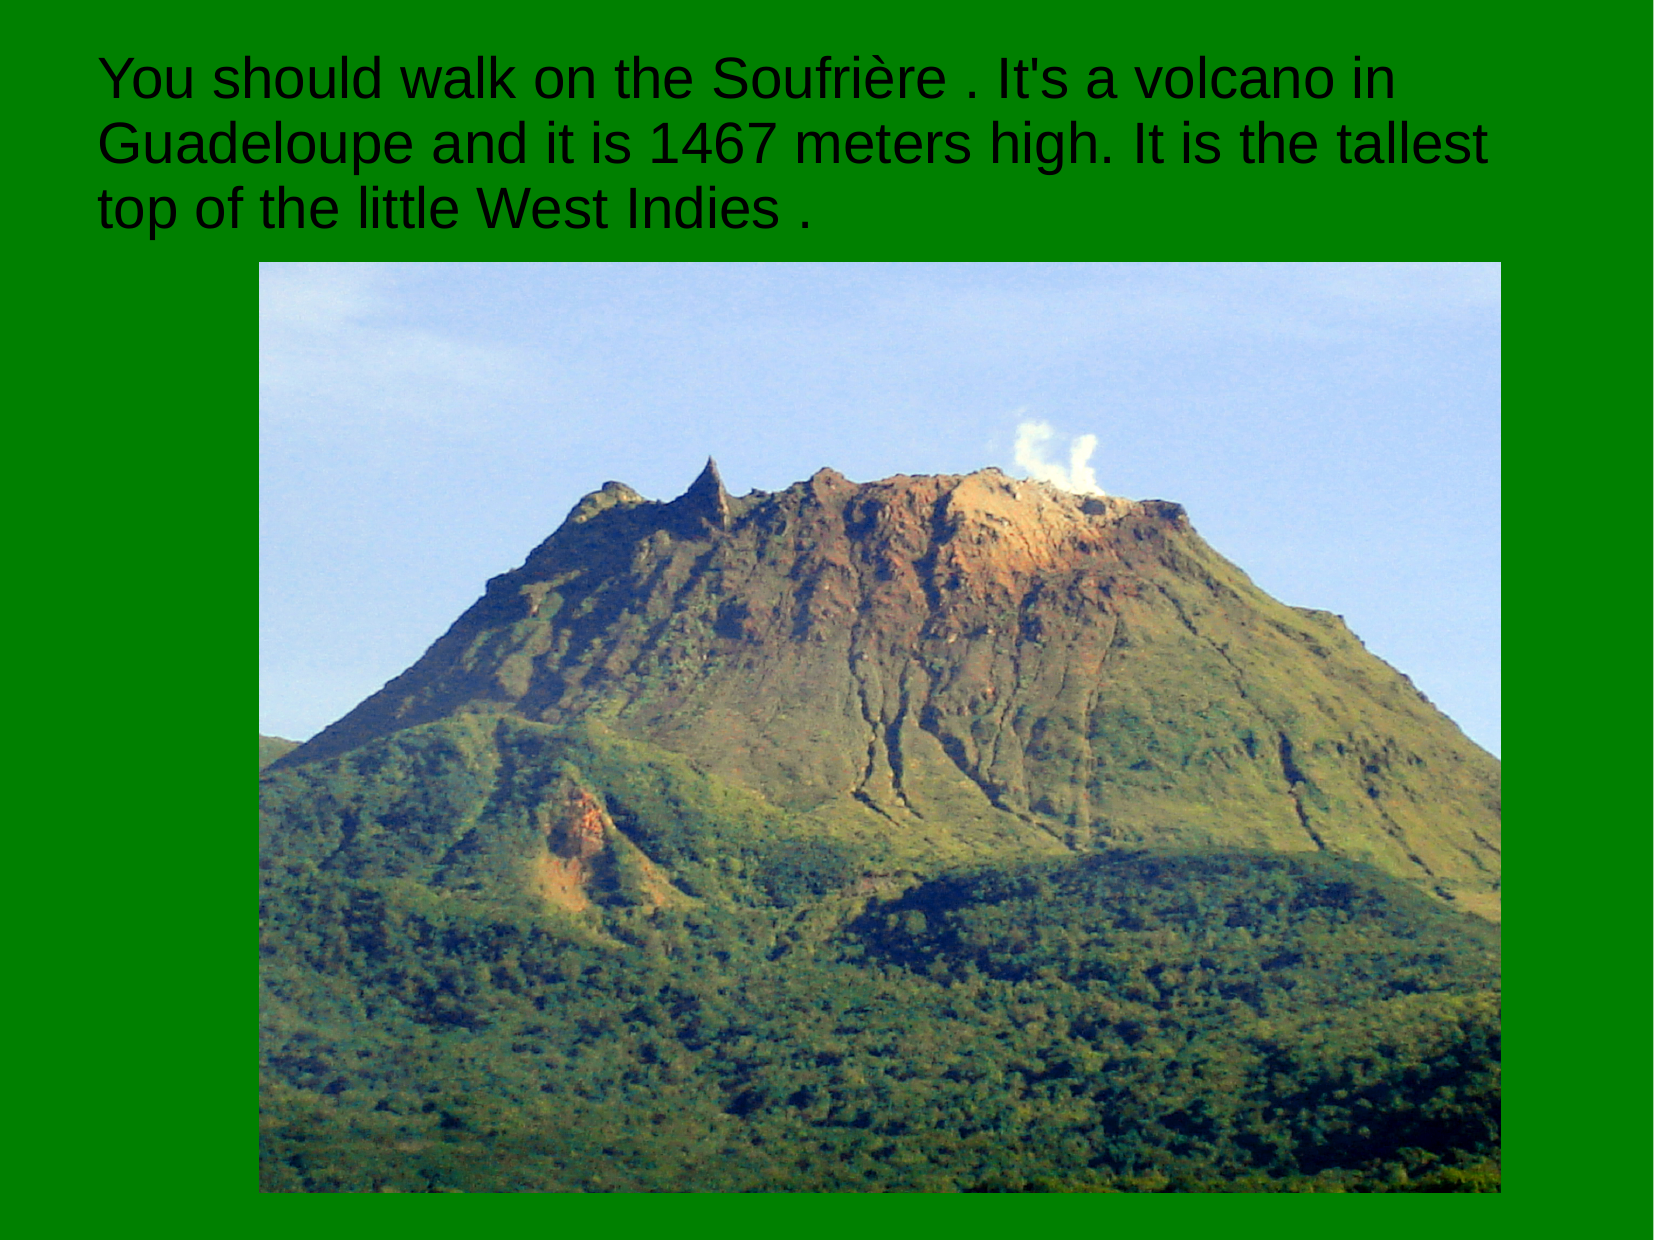

You should walk on the Soufrière . It's a volcano in Guadeloupe and it is 1467 meters high. It is the tallest top of the little West Indies .